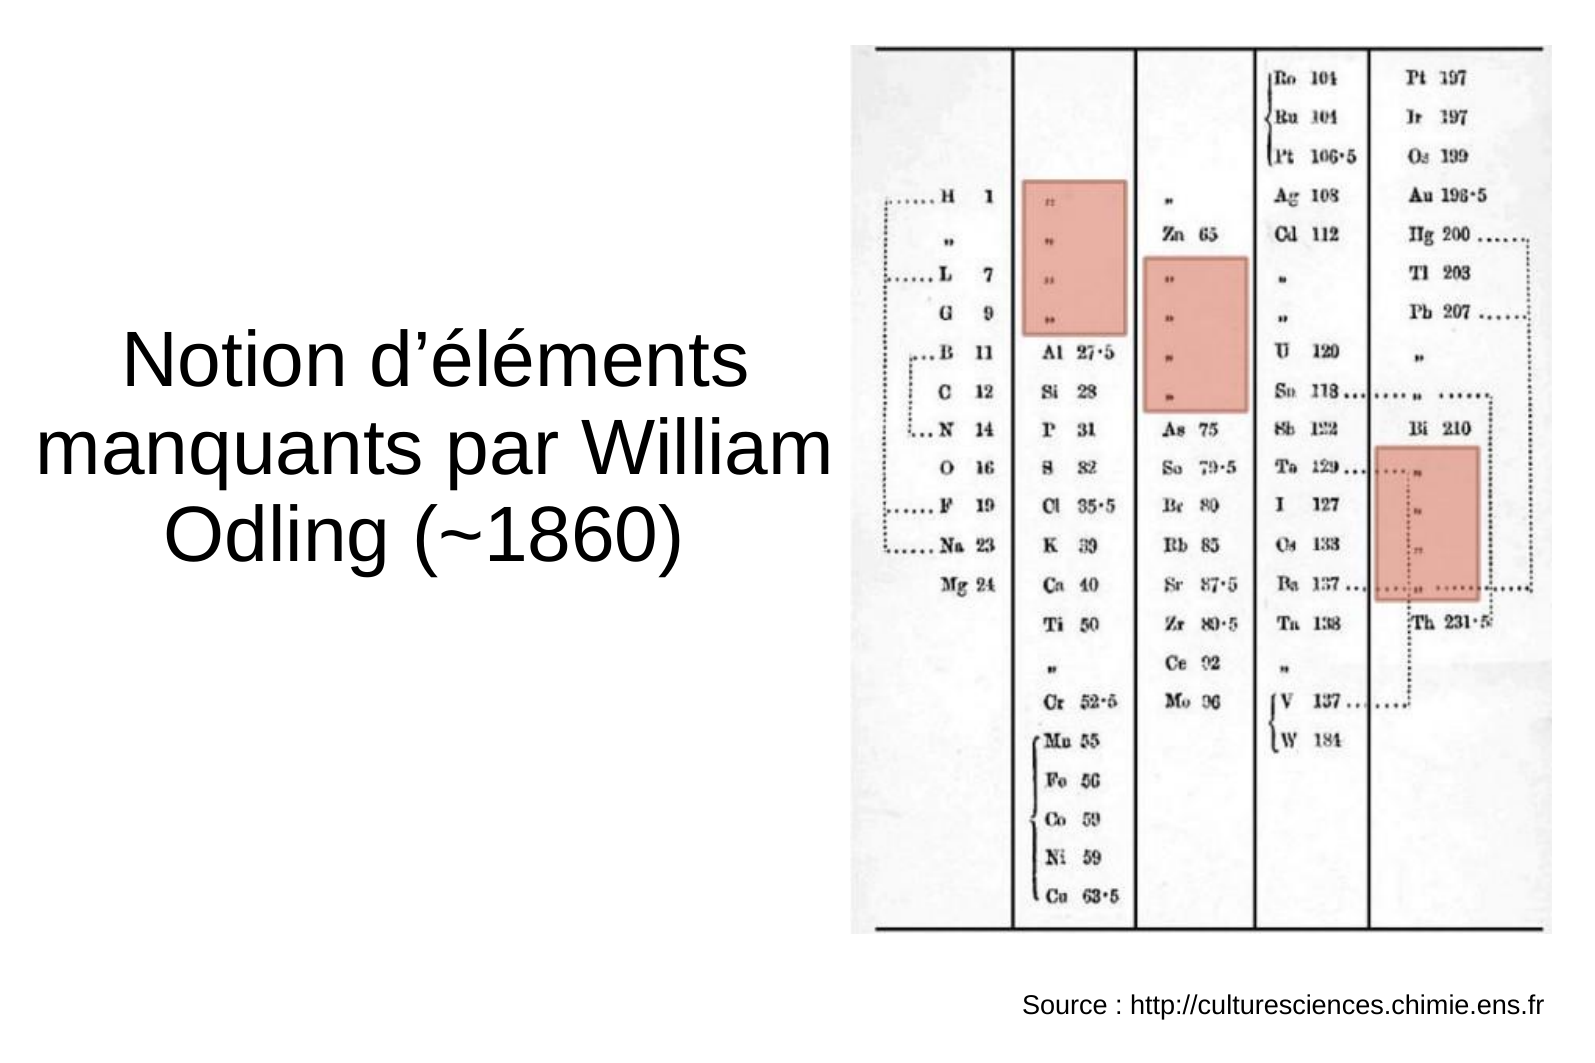

# Notion d’éléments manquants par William Odling (~1860)
Source : http://culturesciences.chimie.ens.fr